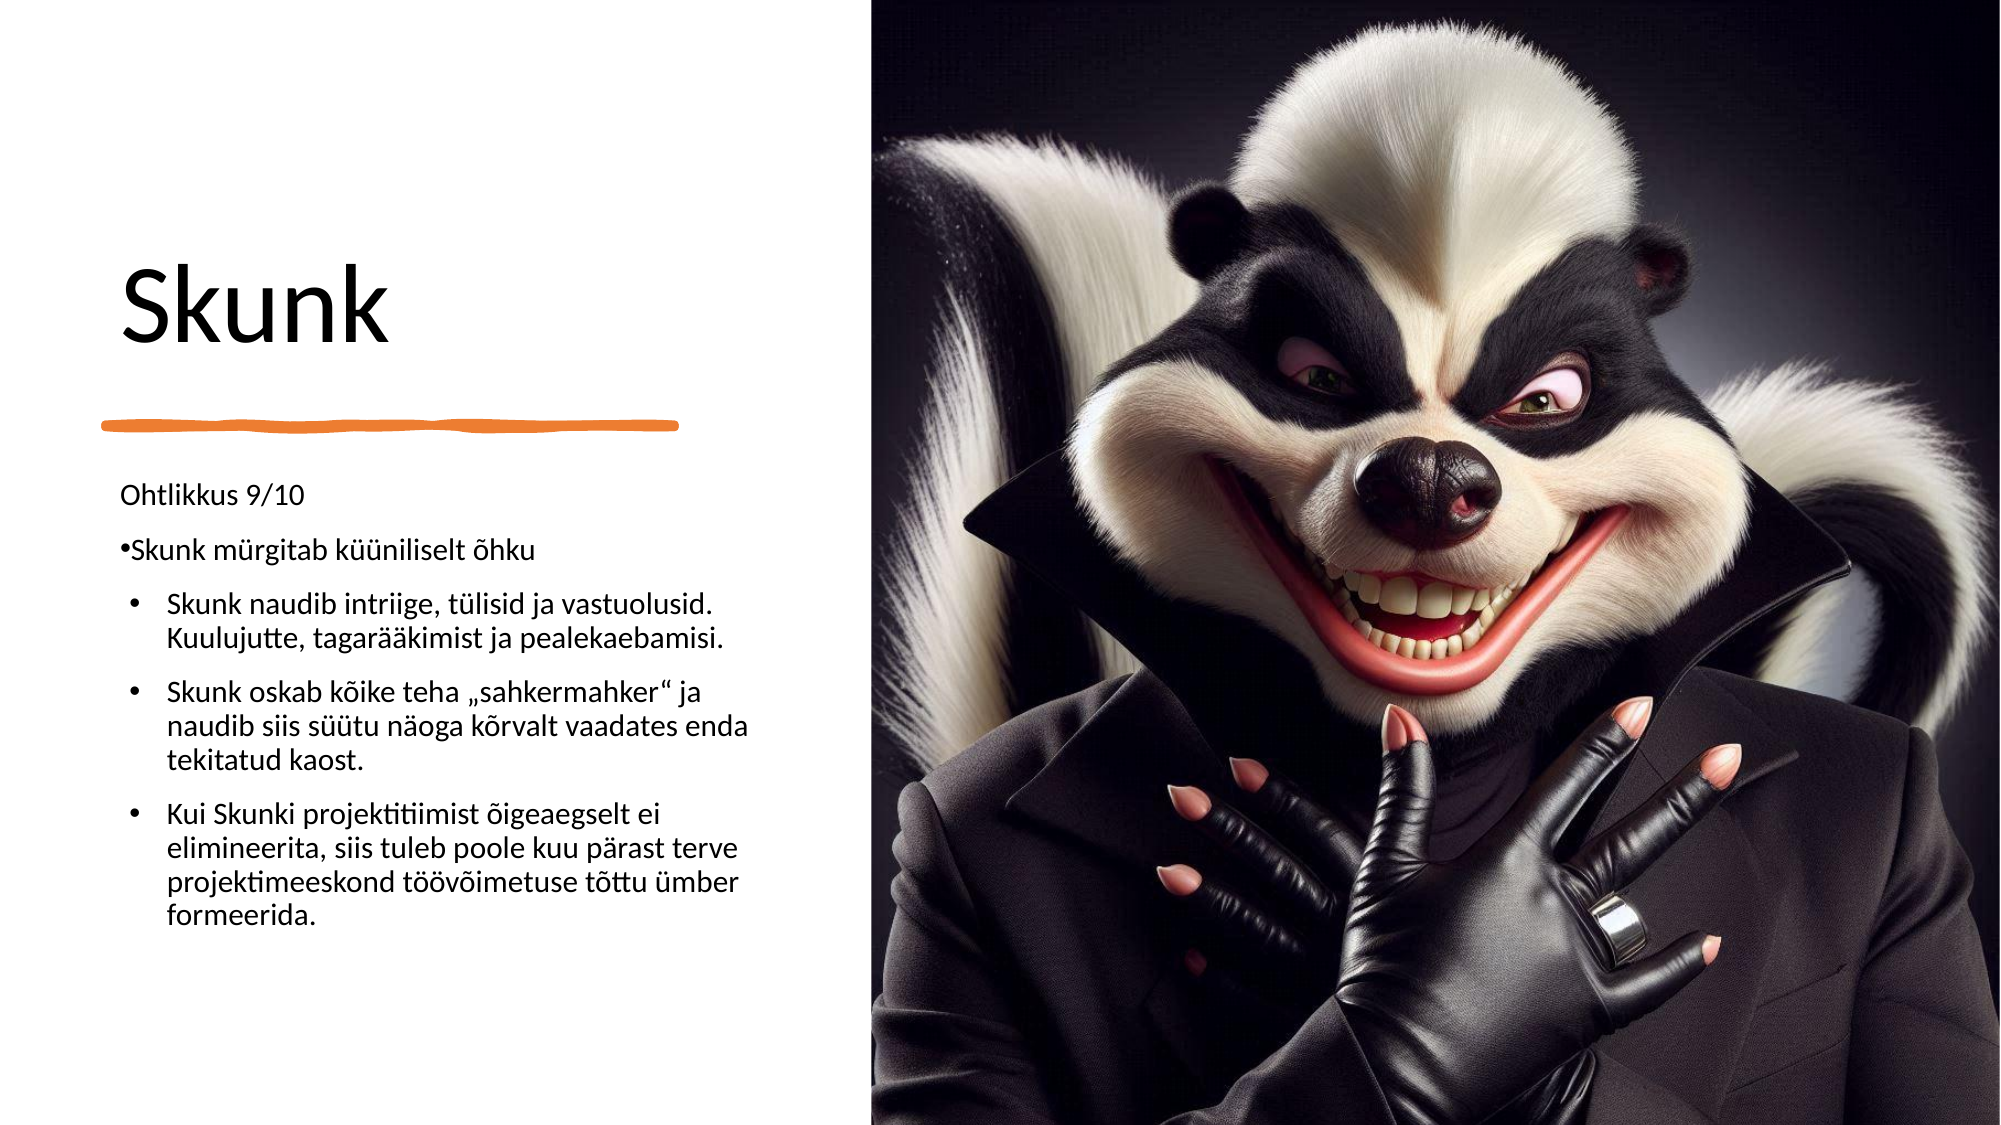

# Skunk
Ohtlikkus 9/10
Skunk mürgitab küüniliselt õhku
Skunk naudib intriige, tülisid ja vastuolusid. Kuulujutte, tagarääkimist ja pealekaebamisi.
Skunk oskab kõike teha „sahkermahker“ ja naudib siis süütu näoga kõrvalt vaadates enda tekitatud kaost.
Kui Skunki projektitiimist õigeaegselt ei elimineerita, siis tuleb poole kuu pärast terve projektimeeskond töövõimetuse tõttu ümber formeerida.